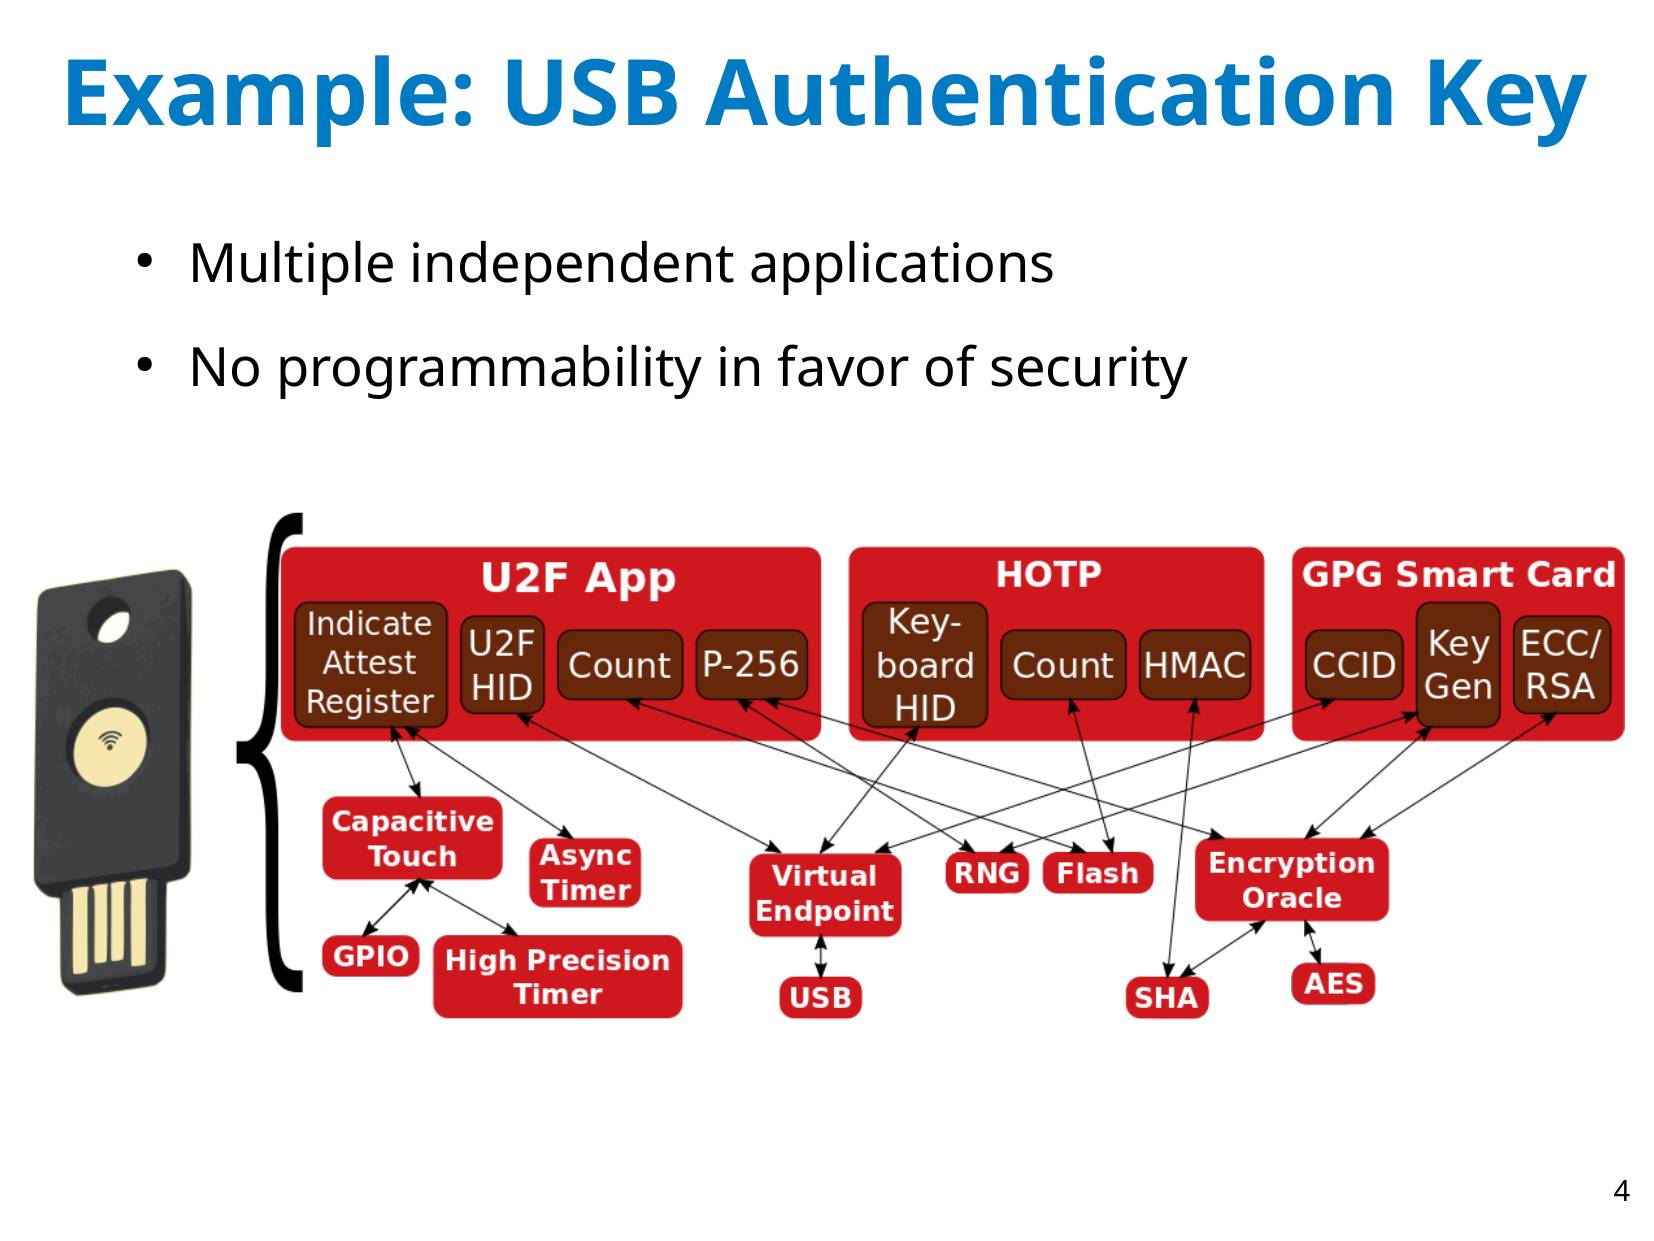

Example: USB Authentication Key
# Multiple independent applications
No programmability in favor of security
4